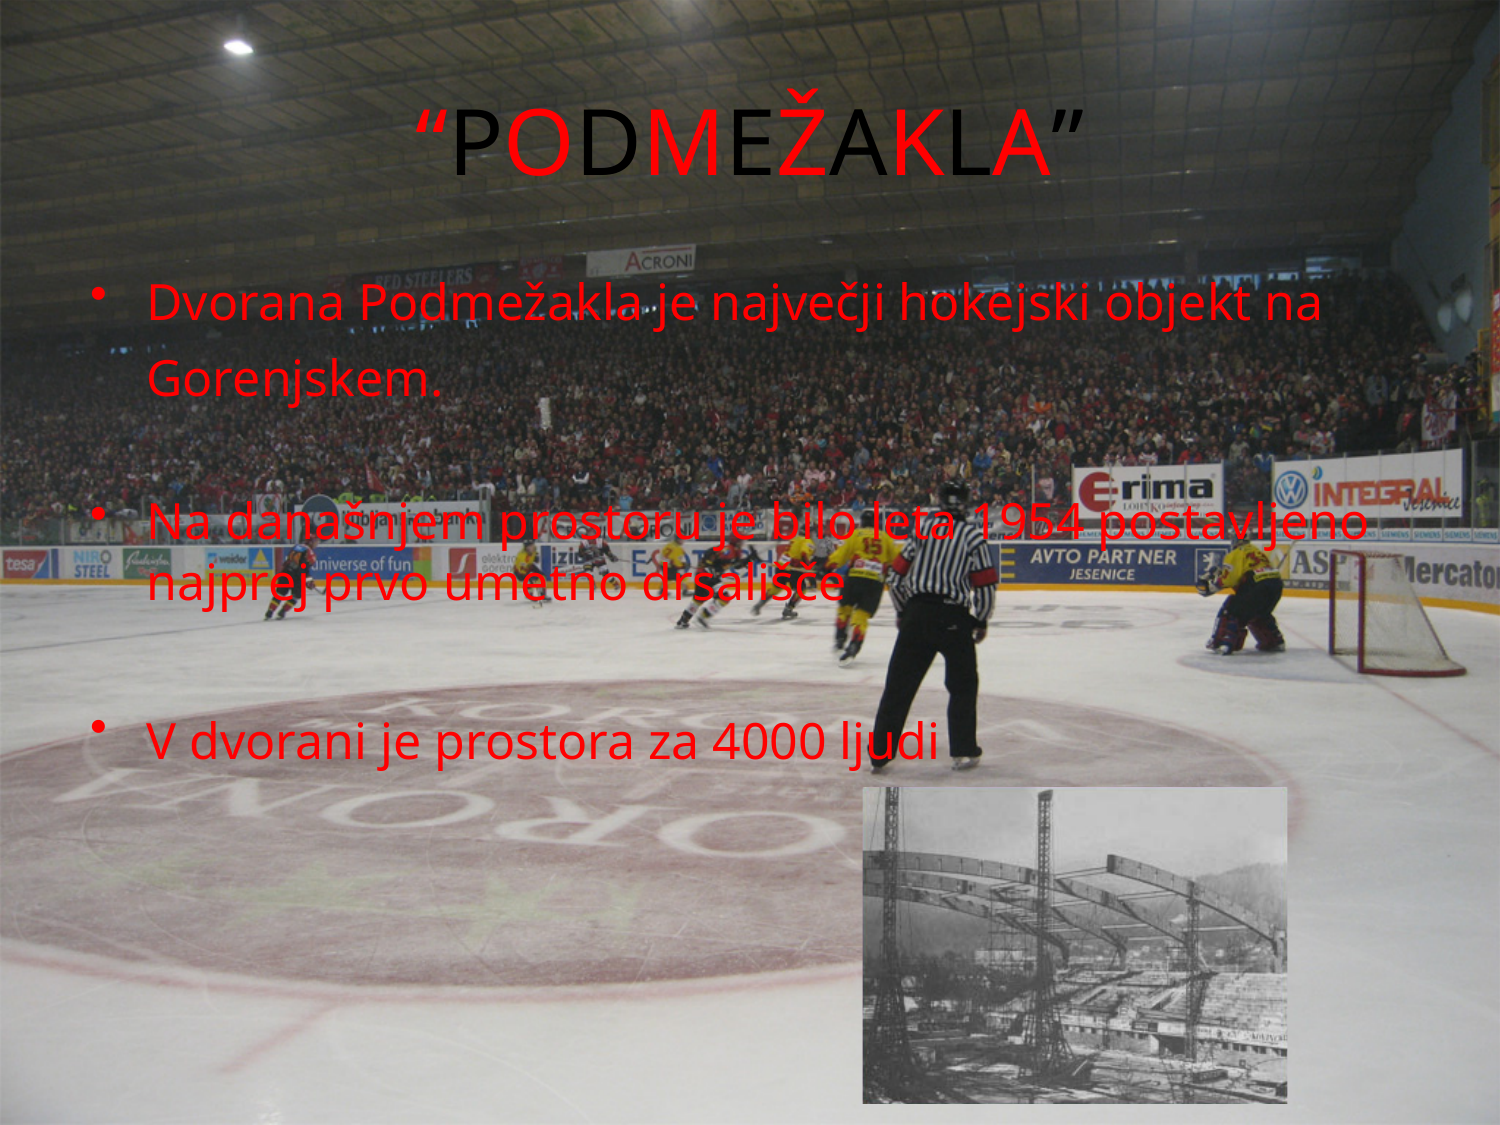

# “PODMEŽAKLA”
Dvorana Podmežakla je največji hokejski objekt na Gorenjskem.
Na današnjem prostoru je bilo leta 1954 postavljeno najprej prvo umetno drsališče
V dvorani je prostora za 4000 ljudi